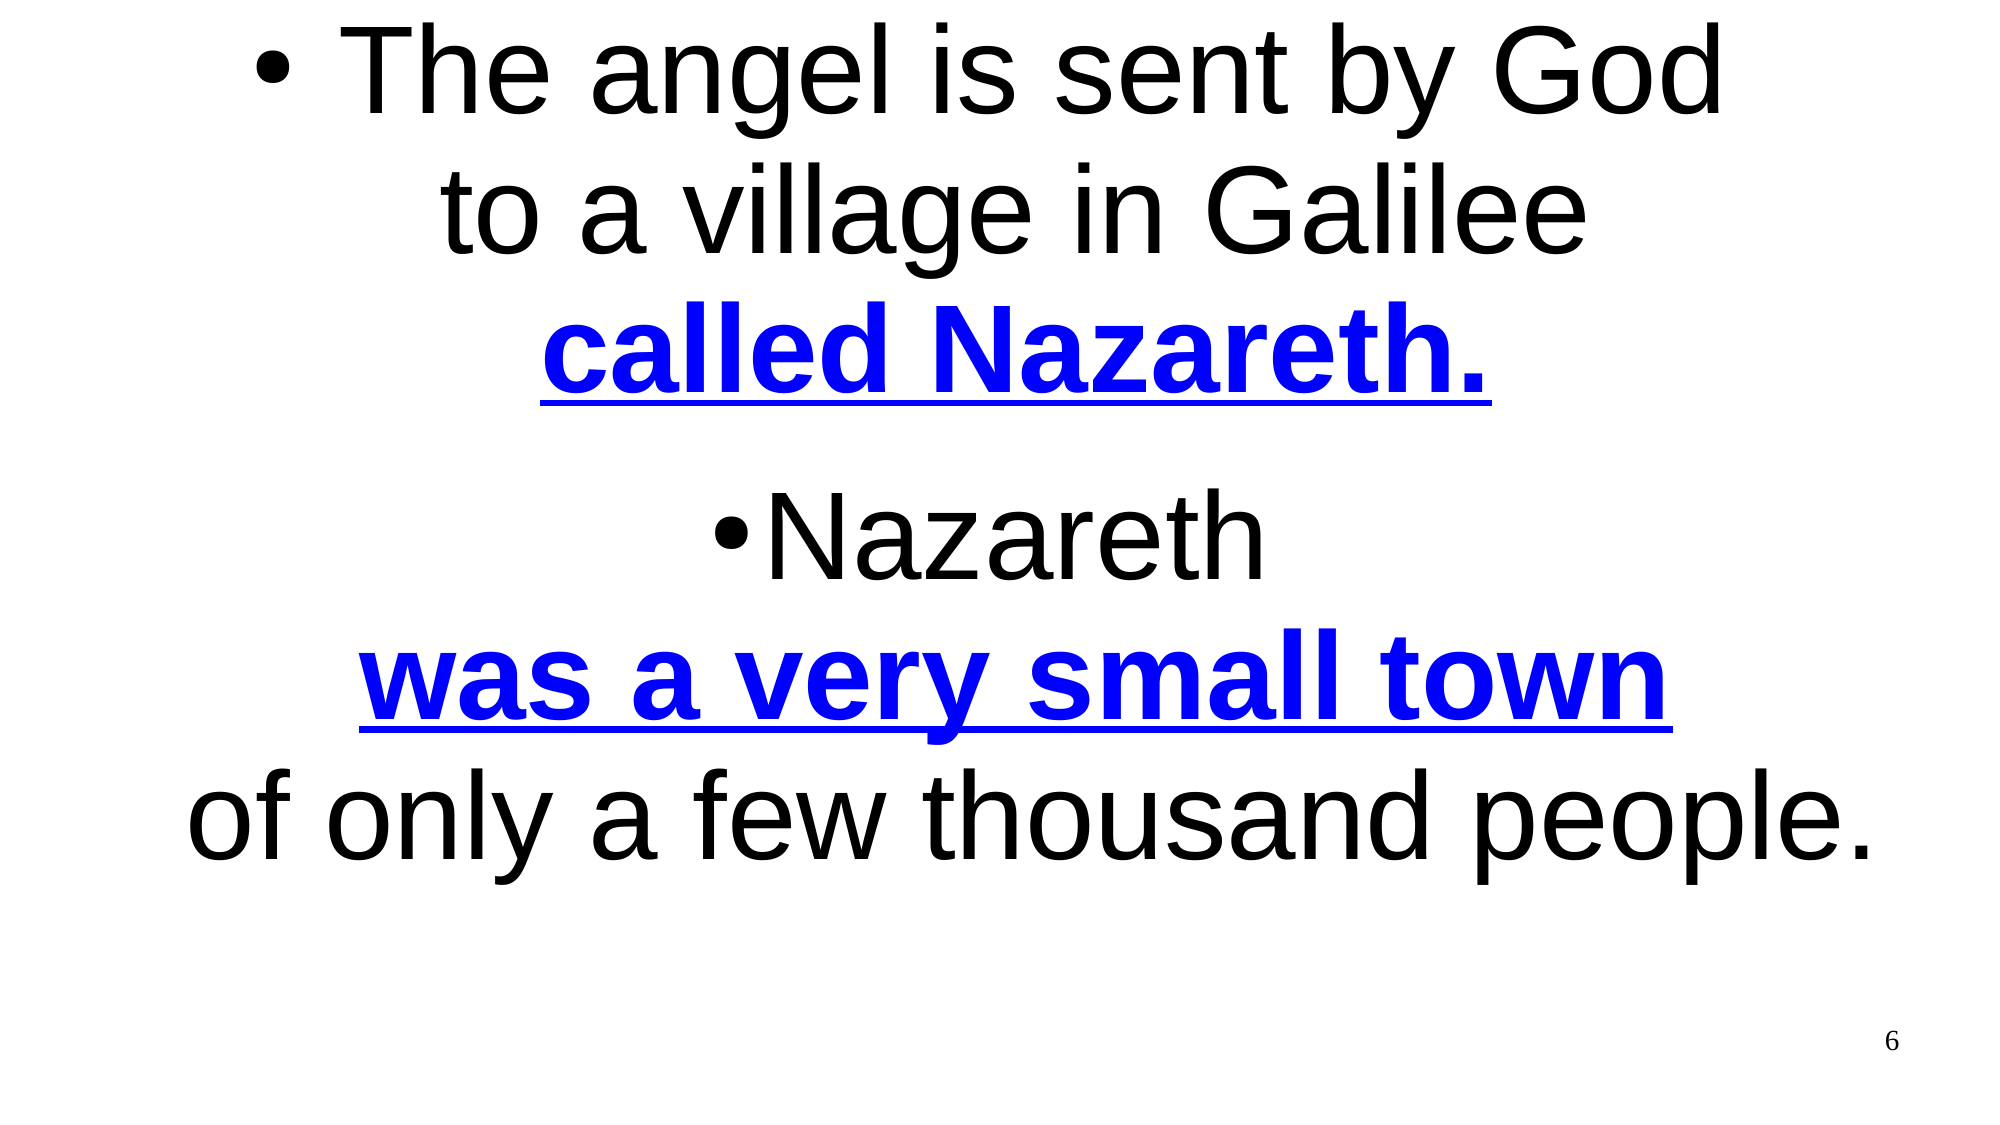

# The angel is sent by God to a village in Galilee called Nazareth.
Nazareth
was a very small town
of only a few thousand people.
6